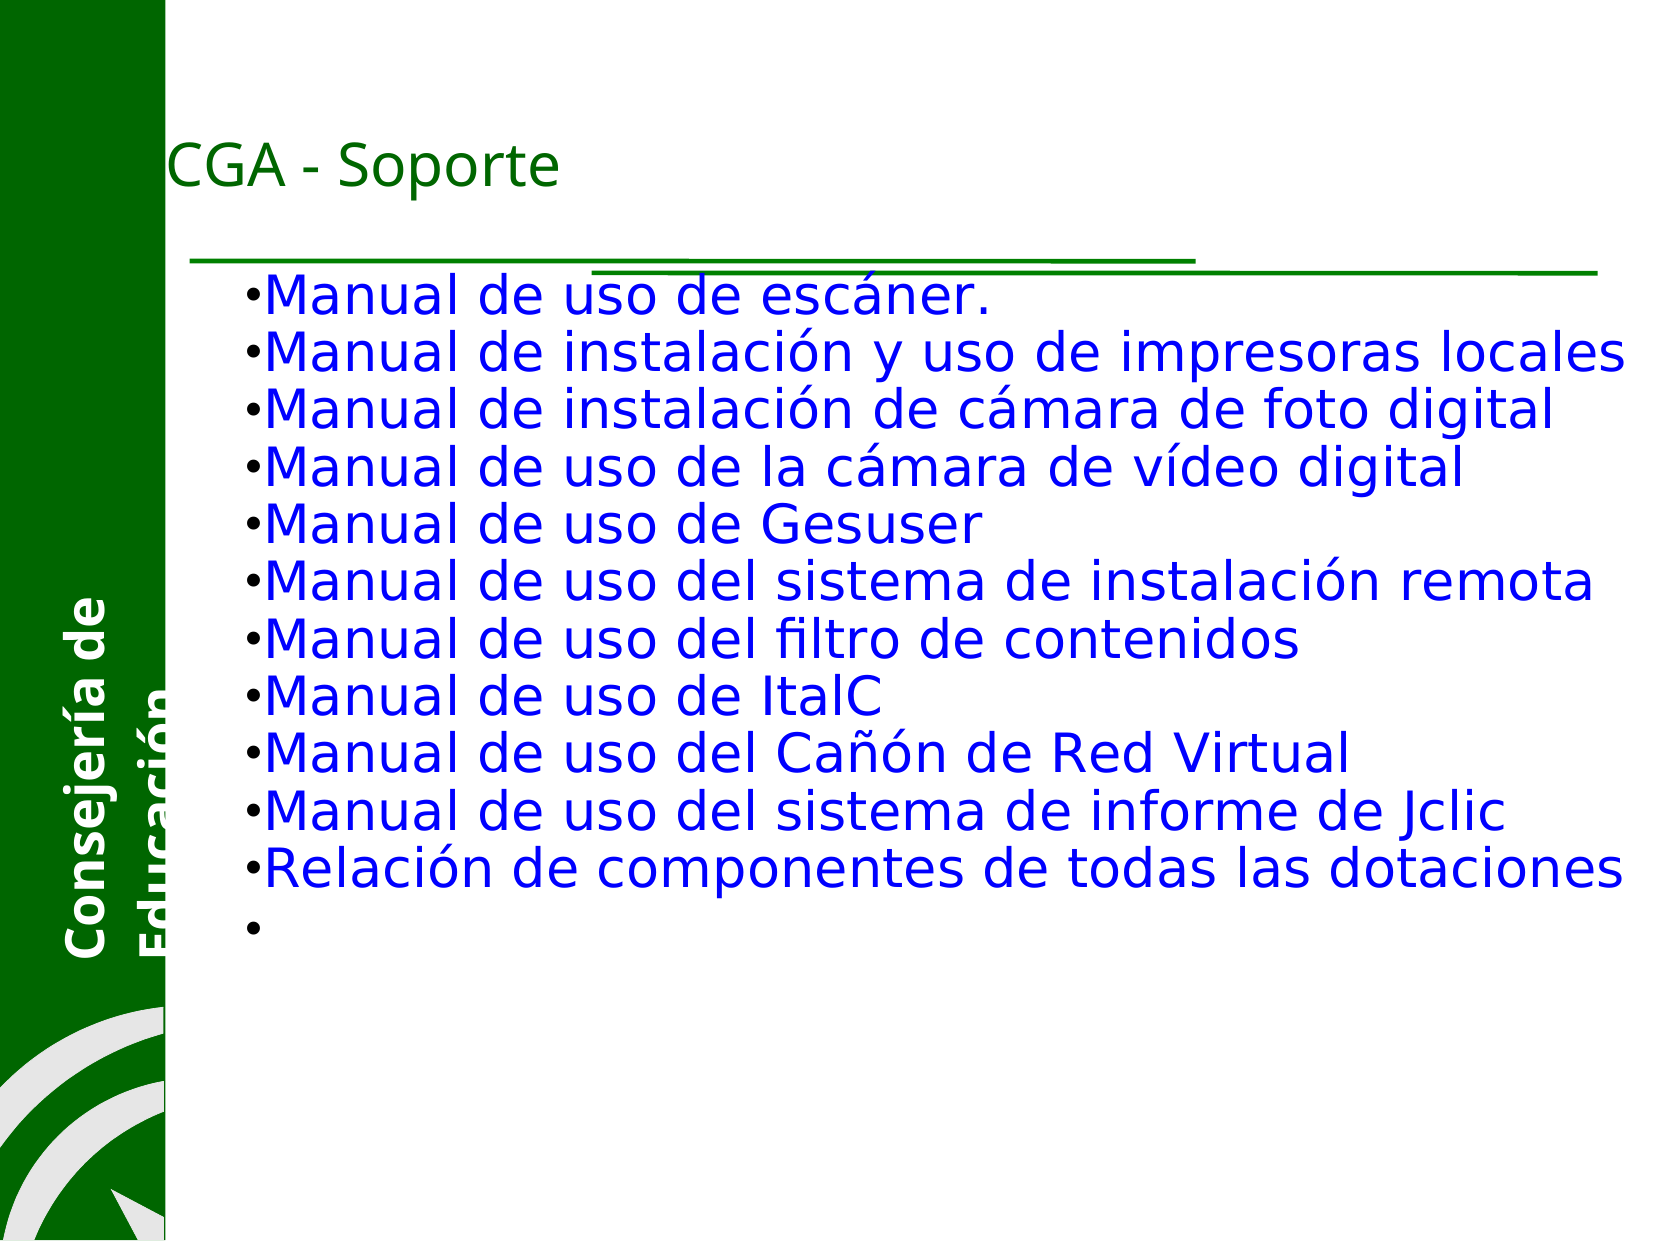

CGA - Soporte
Manual de uso de escáner.
Manual de instalación y uso de impresoras locales
Manual de instalación de cámara de foto digital
Manual de uso de la cámara de vídeo digital
Manual de uso de Gesuser
Manual de uso del sistema de instalación remota
Manual de uso del filtro de contenidos
Manual de uso de ItalC
Manual de uso del Cañón de Red Virtual
Manual de uso del sistema de informe de Jclic
Relación de componentes de todas las dotaciones